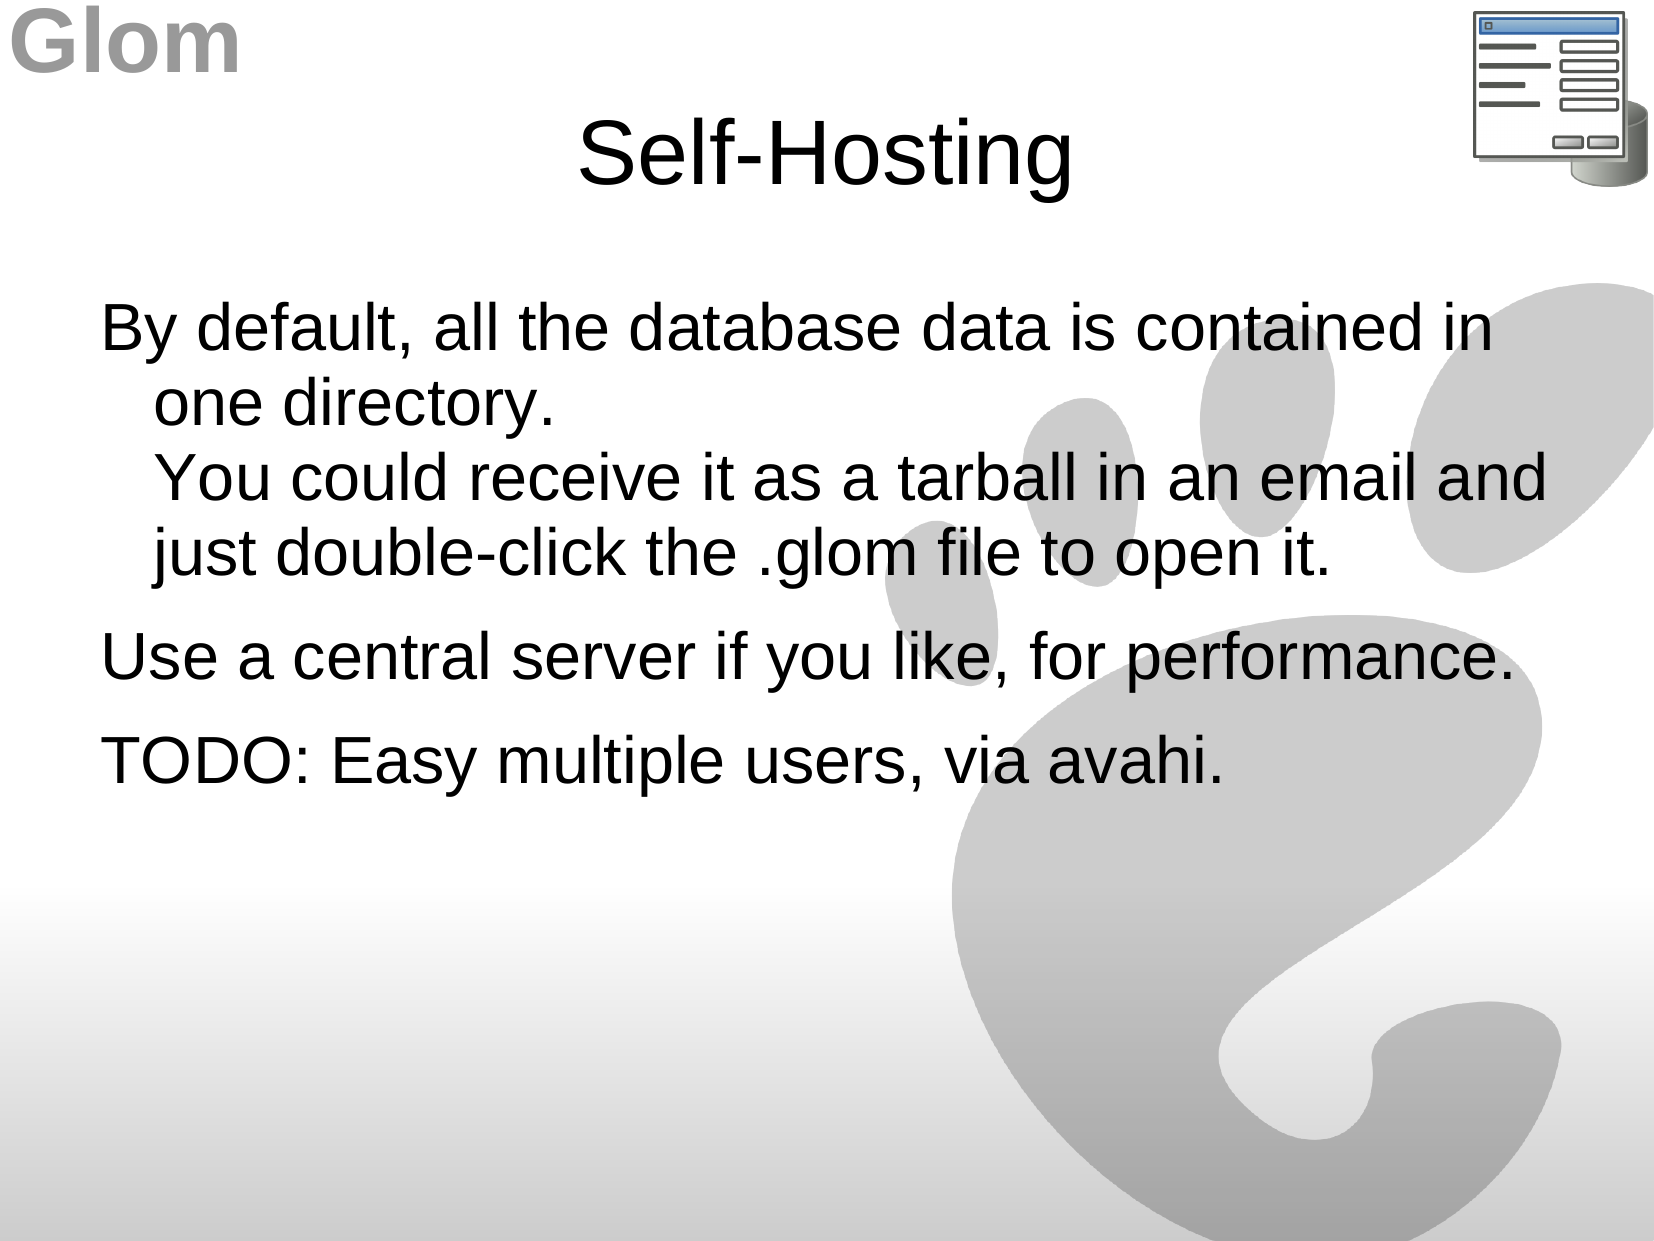

# Self-Hosting
By default, all the database data is contained in one directory.
You could receive it as a tarball in an email and just double-click the .glom file to open it.
Use a central server if you like, for performance.
TODO: Easy multiple users, via avahi.